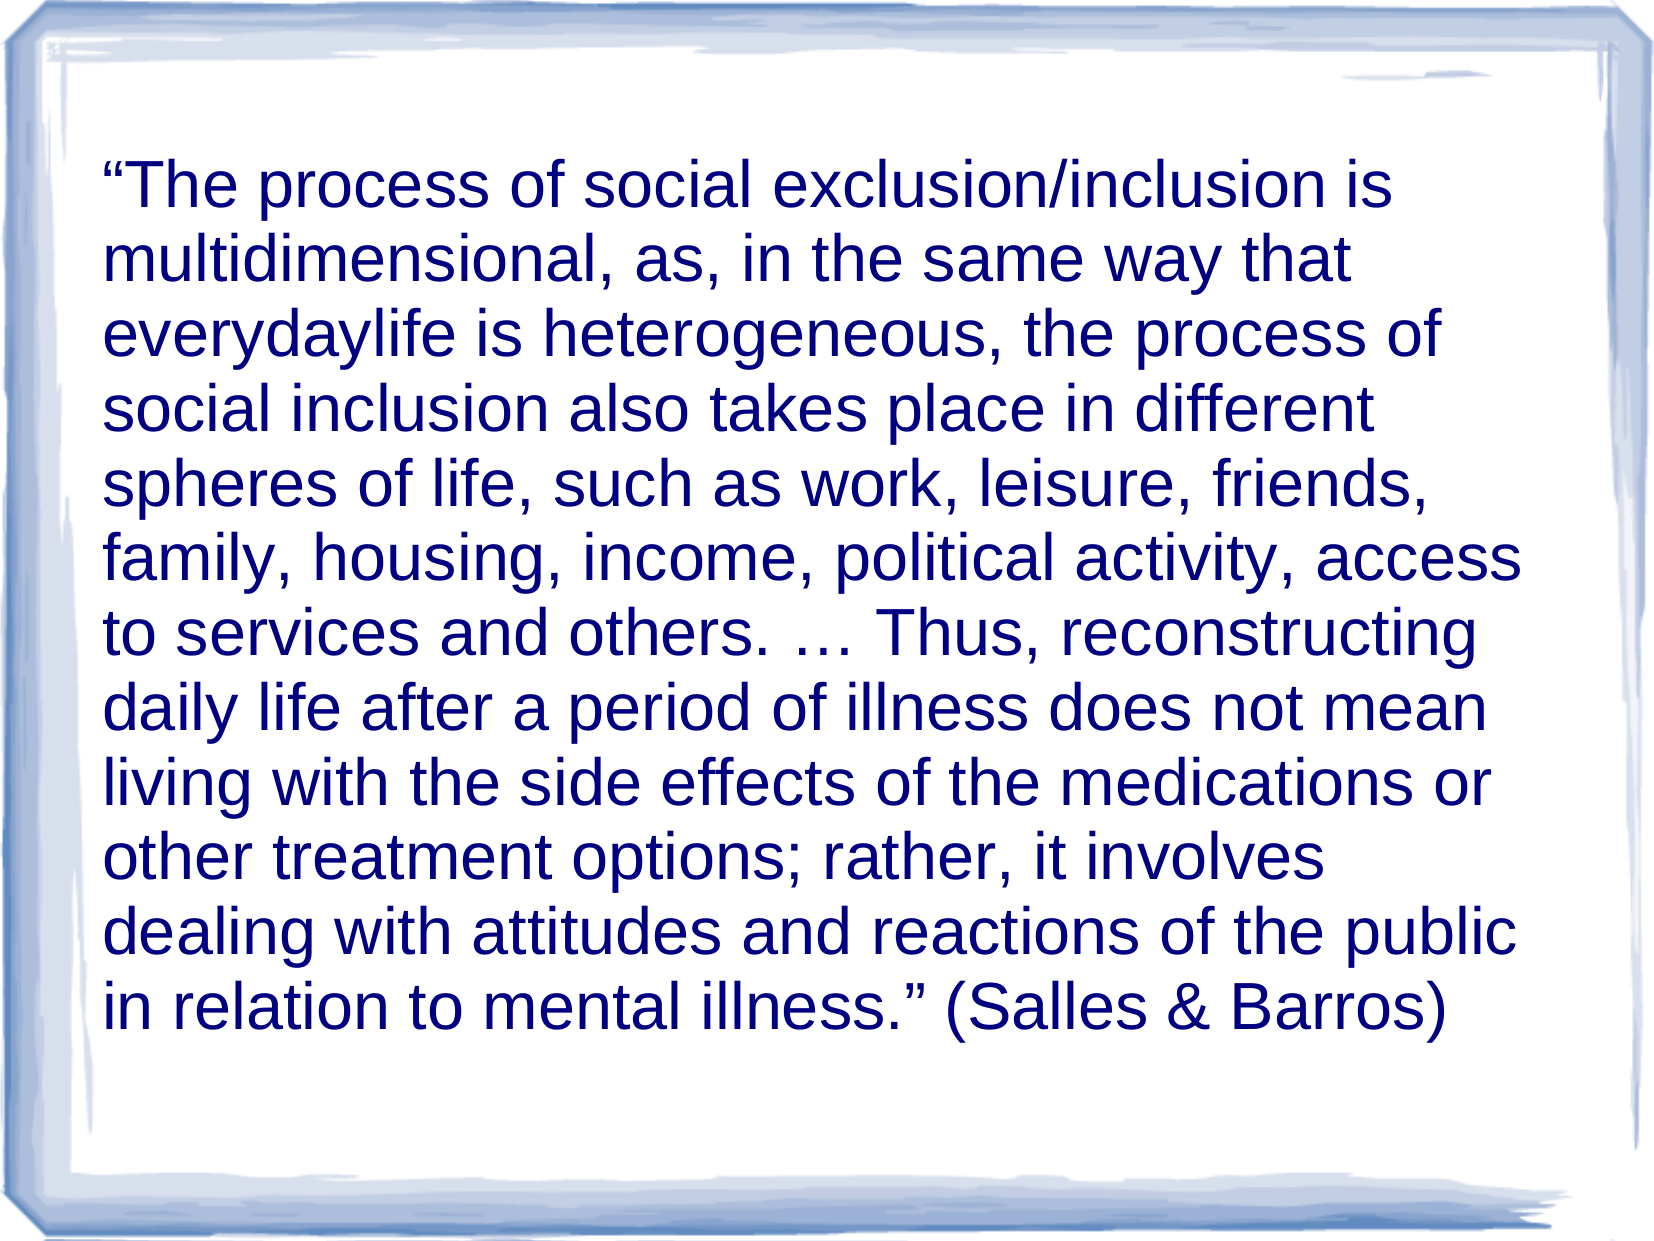

# “The process of social exclusion/inclusion is multidimensional, as, in the same way that everydaylife is heterogeneous, the process of social inclusion also takes place in different spheres of life, such as work, leisure, friends, family, housing, income, political activity, access to services and others. … Thus, reconstructing daily life after a period of illness does not mean living with the side effects of the medications or other treatment options; rather, it involves dealing with attitudes and reactions of the public in relation to mental illness.” (Salles & Barros)